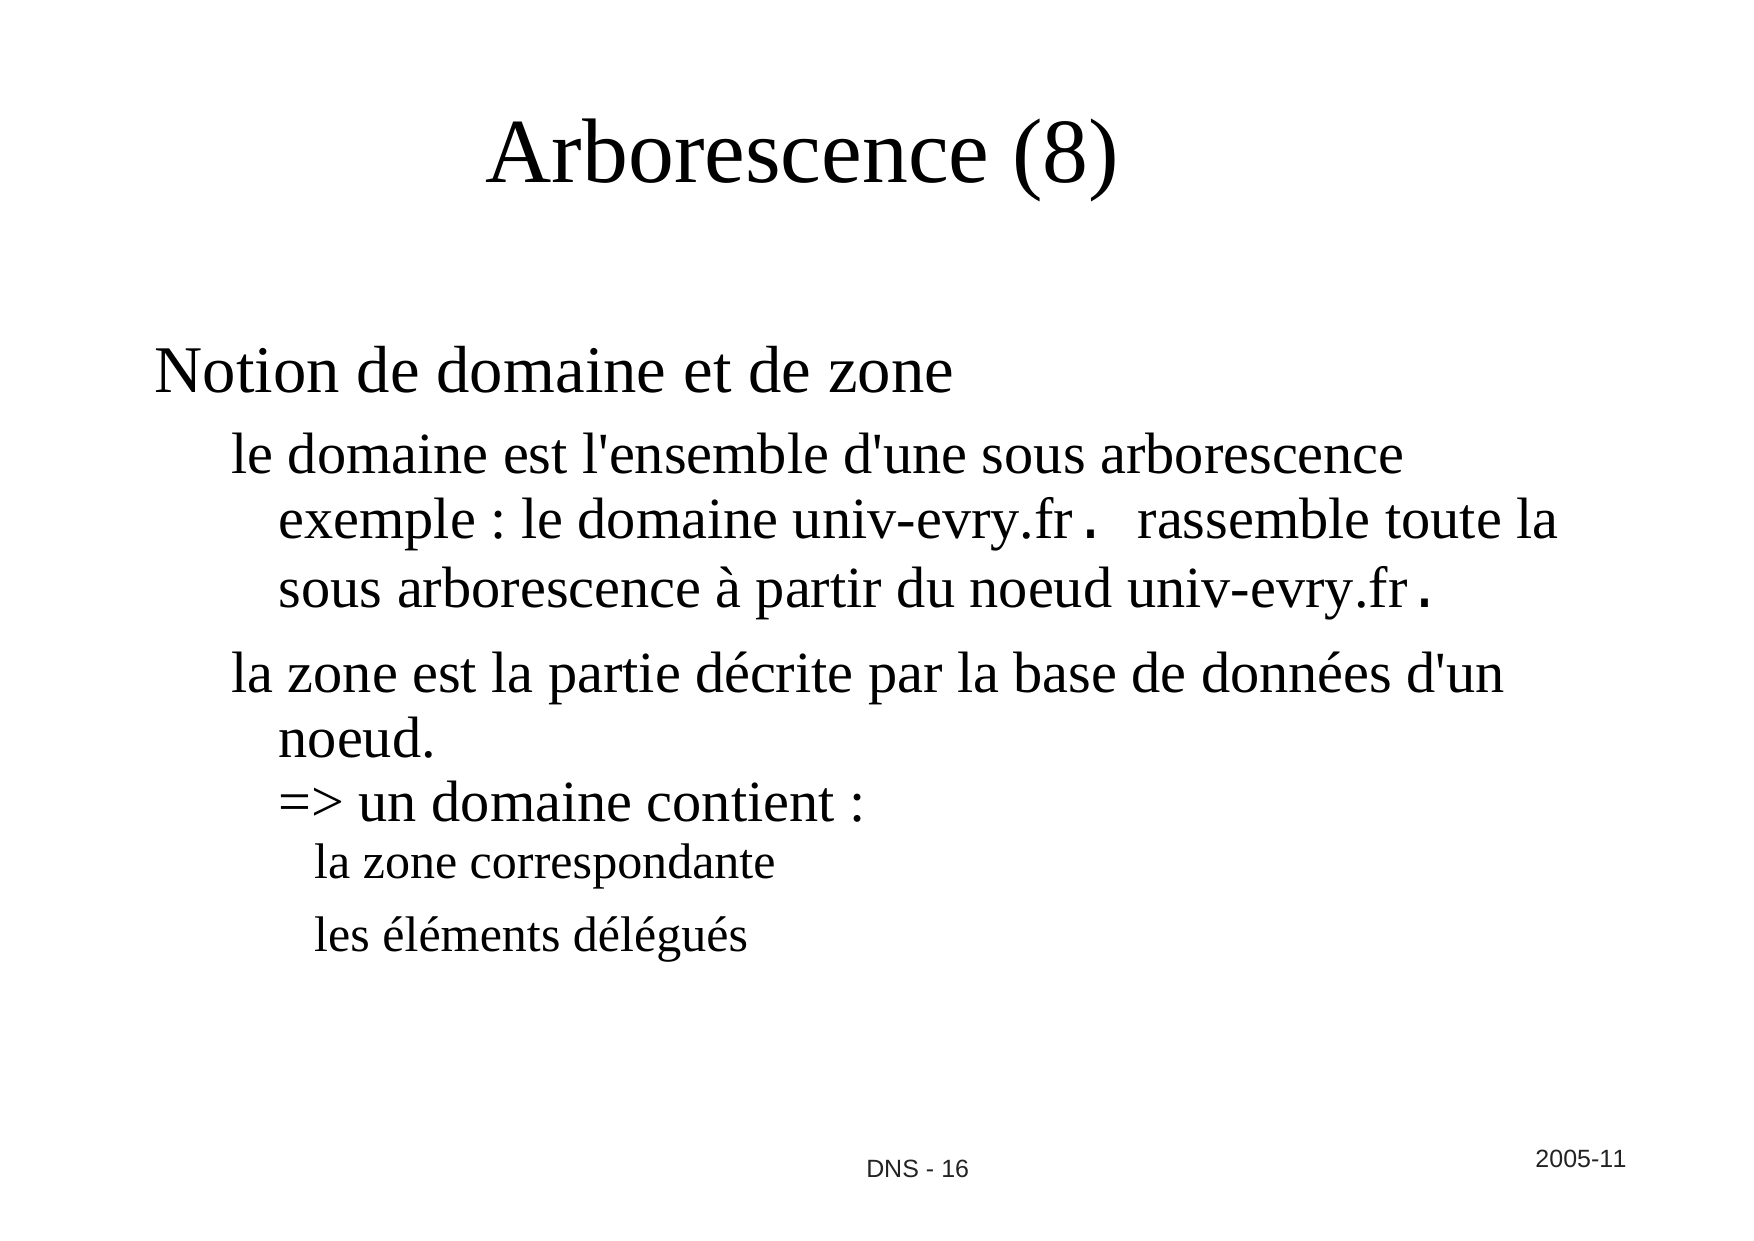

# Arborescence (8)
Notion de domaine et de zone
le domaine est l'ensemble d'une sous arborescence
exemple : le domaine univ-evry.fr. rassemble toute la sous arborescence à partir du noeud univ-evry.fr.
la zone est la partie décrite par la base de données d'un noeud.
=> un domaine contient :
la zone correspondante
les éléments délégués